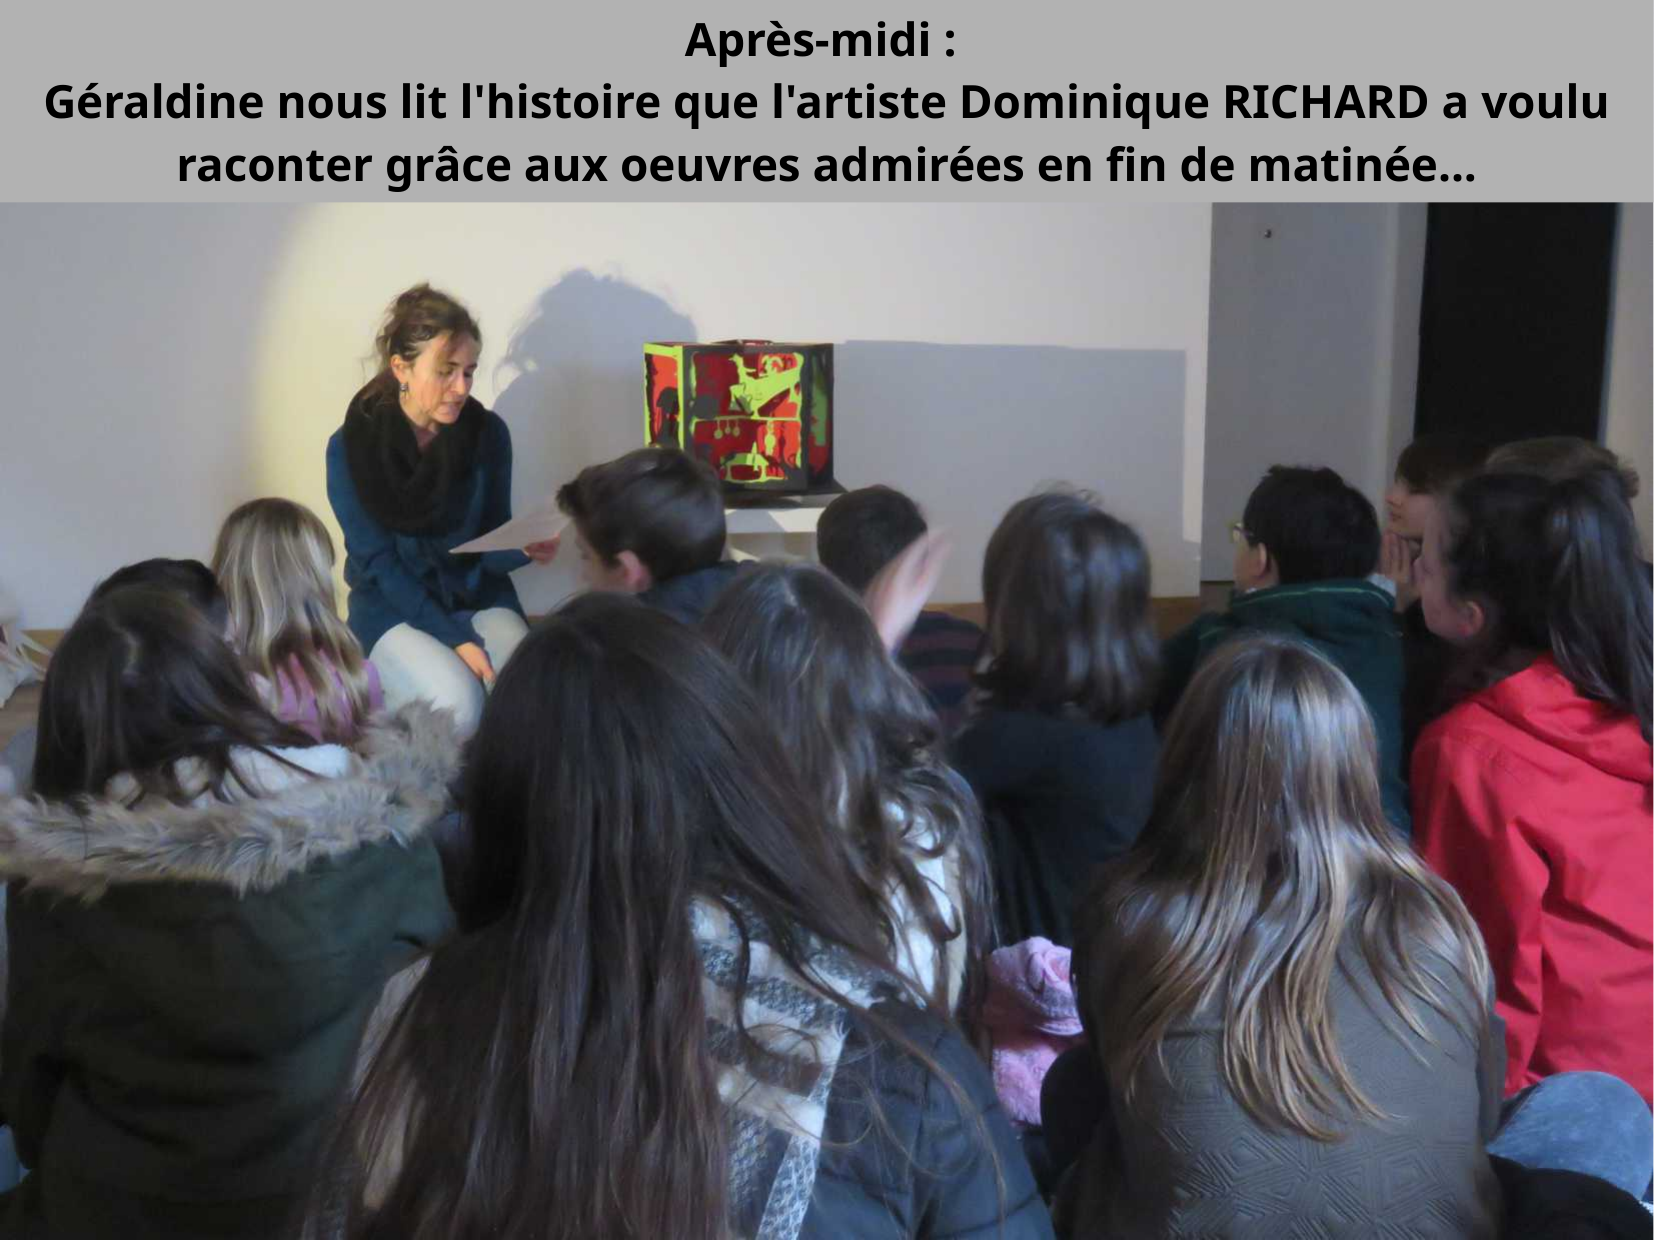

Après-midi :
Géraldine nous lit l'histoire que l'artiste Dominique RICHARD a voulu raconter grâce aux oeuvres admirées en fin de matinée...